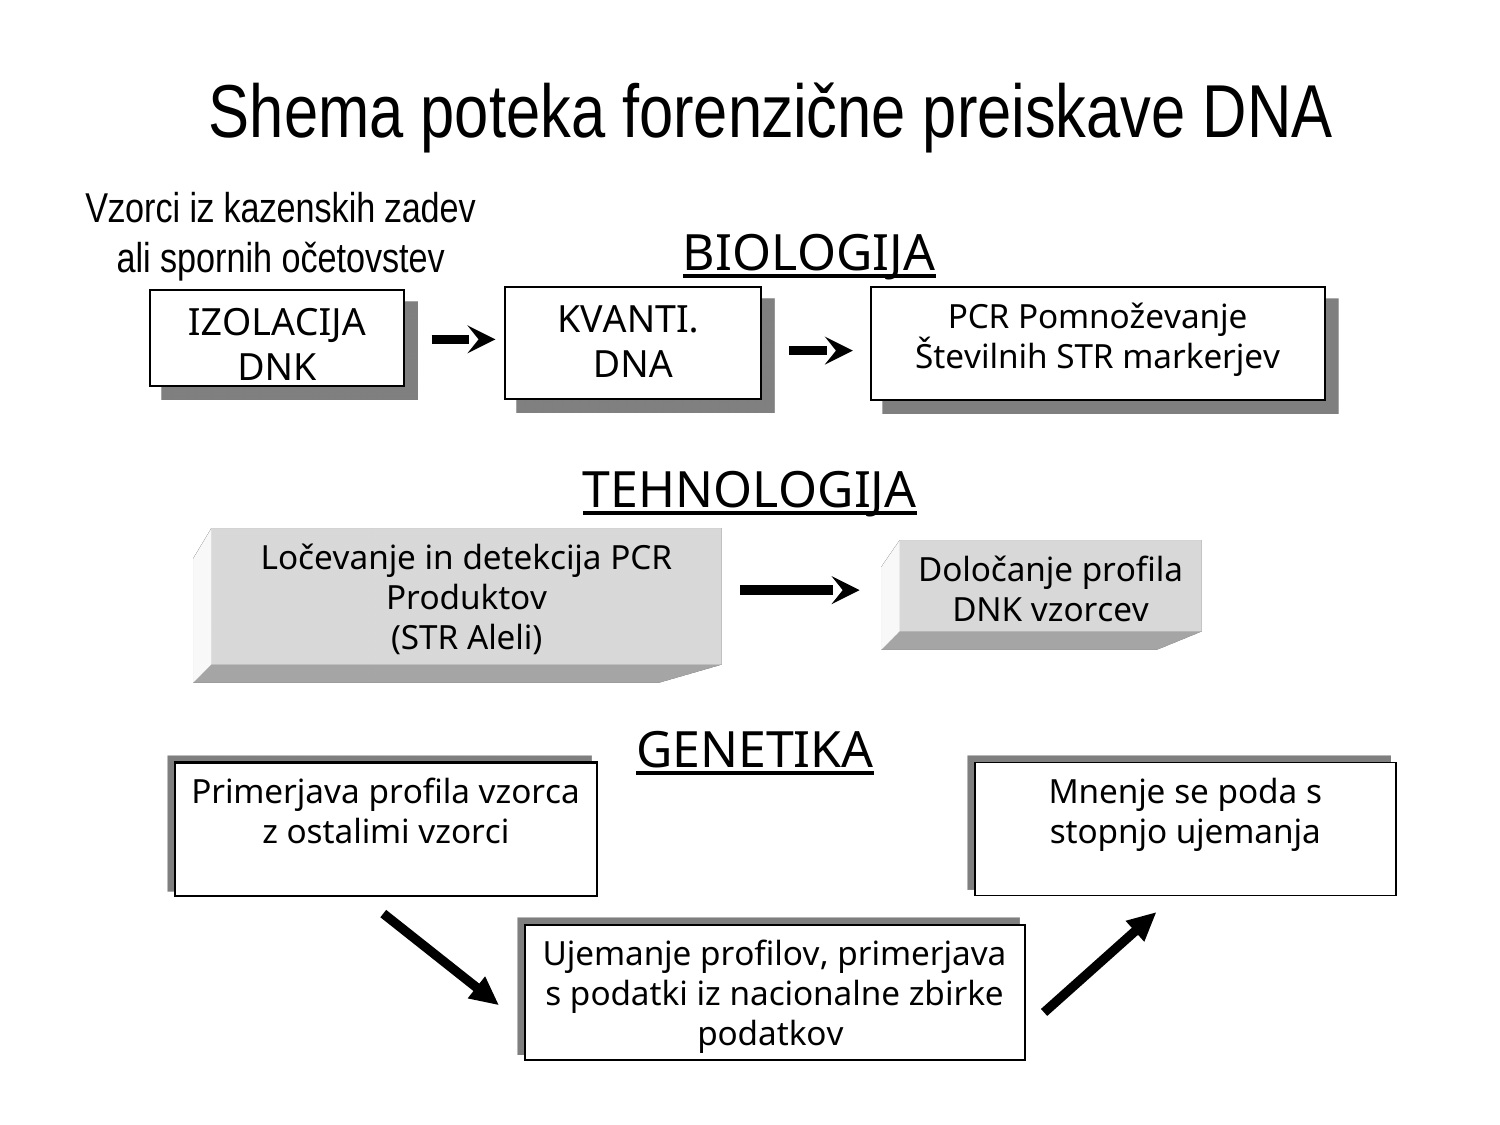

Shema poteka forenzične preiskave DNA
Vzorci iz kazenskih zadev ali spornih očetovstev
BIOLOGIJA
KVANTI.
DNA
PCR Pomnoževanje
Številnih STR markerjev
IZOLACIJA
DNK
TEHNOLOGIJA
Ločevanje in detekcija PCR Produktov
(STR Aleli)
Določanje profila DNK vzorcev
GENETIKA
Primerjava profila vzorca z ostalimi vzorci
Mnenje se poda s stopnjo ujemanja
Ujemanje profilov, primerjava s podatki iz nacionalne zbirke podatkov